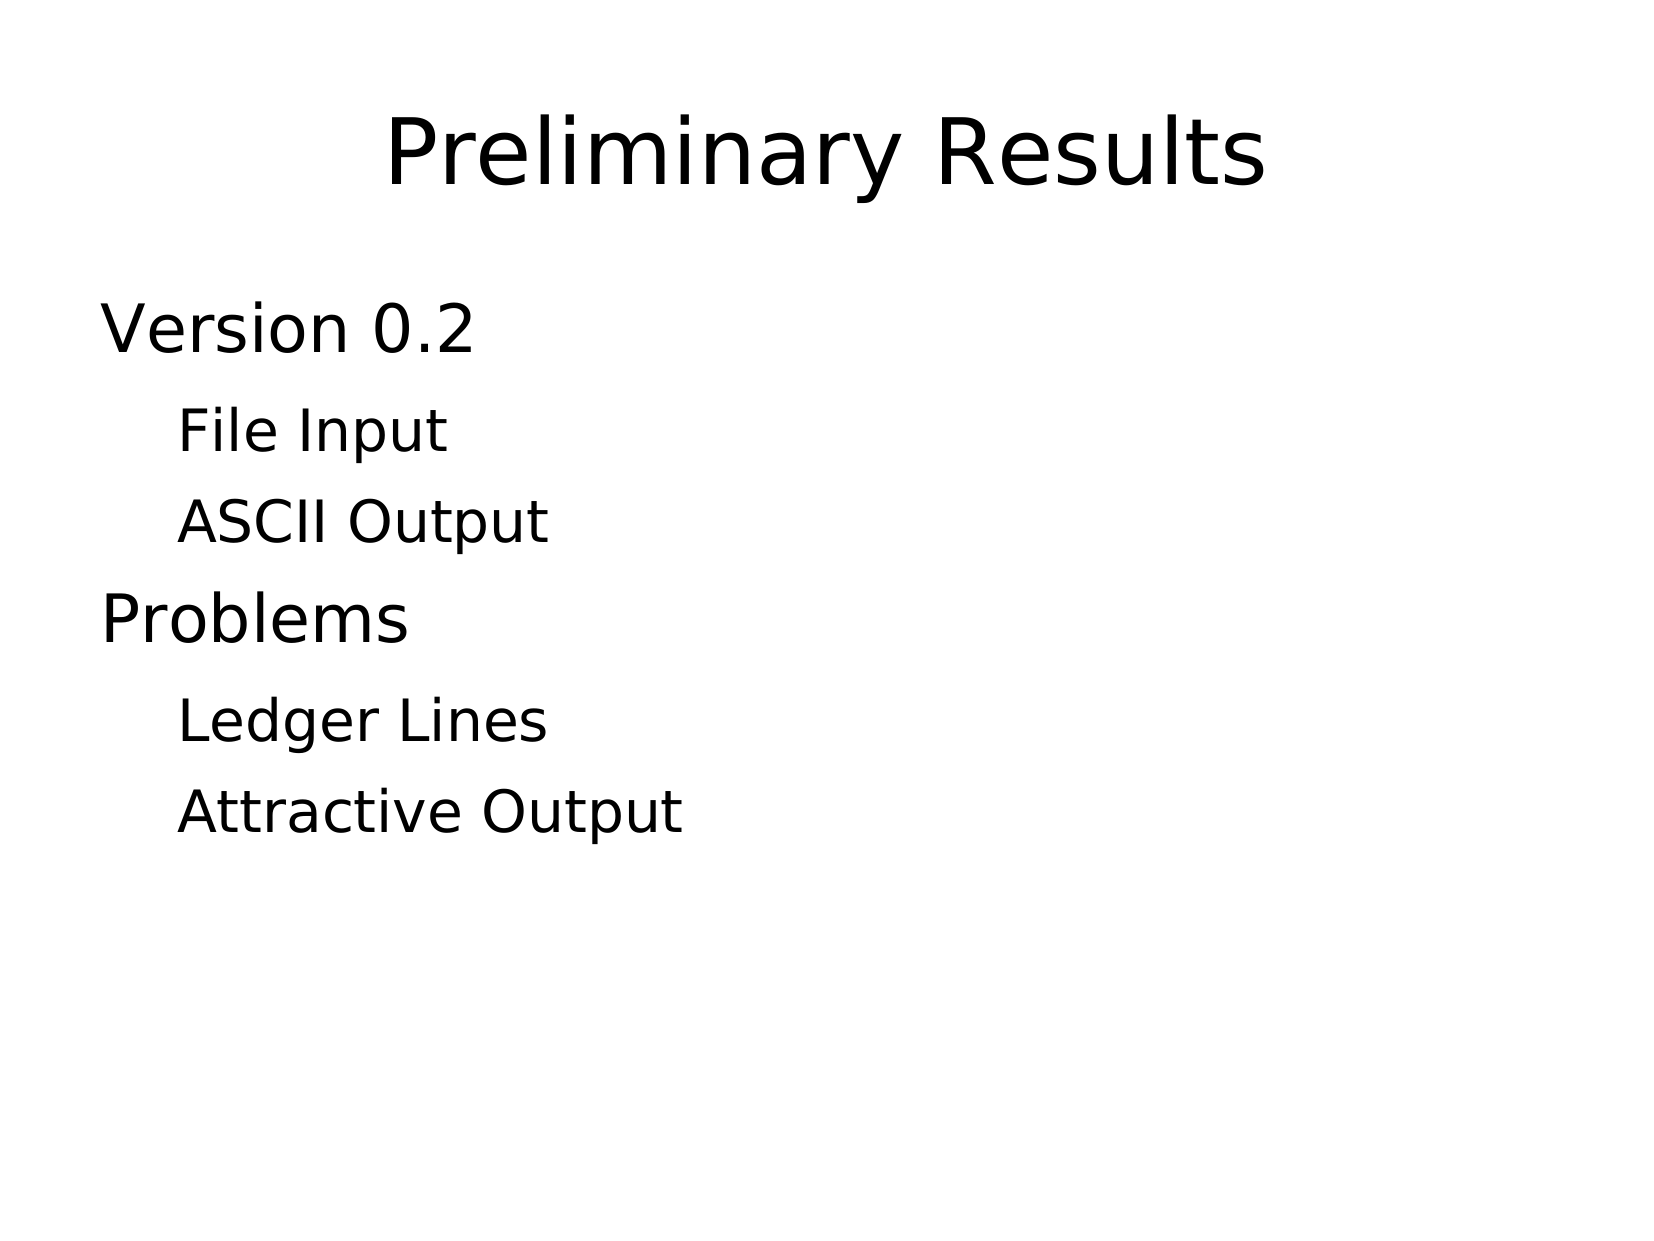

# Preliminary Results
Version 0.2
File Input
ASCII Output
Problems
Ledger Lines
Attractive Output